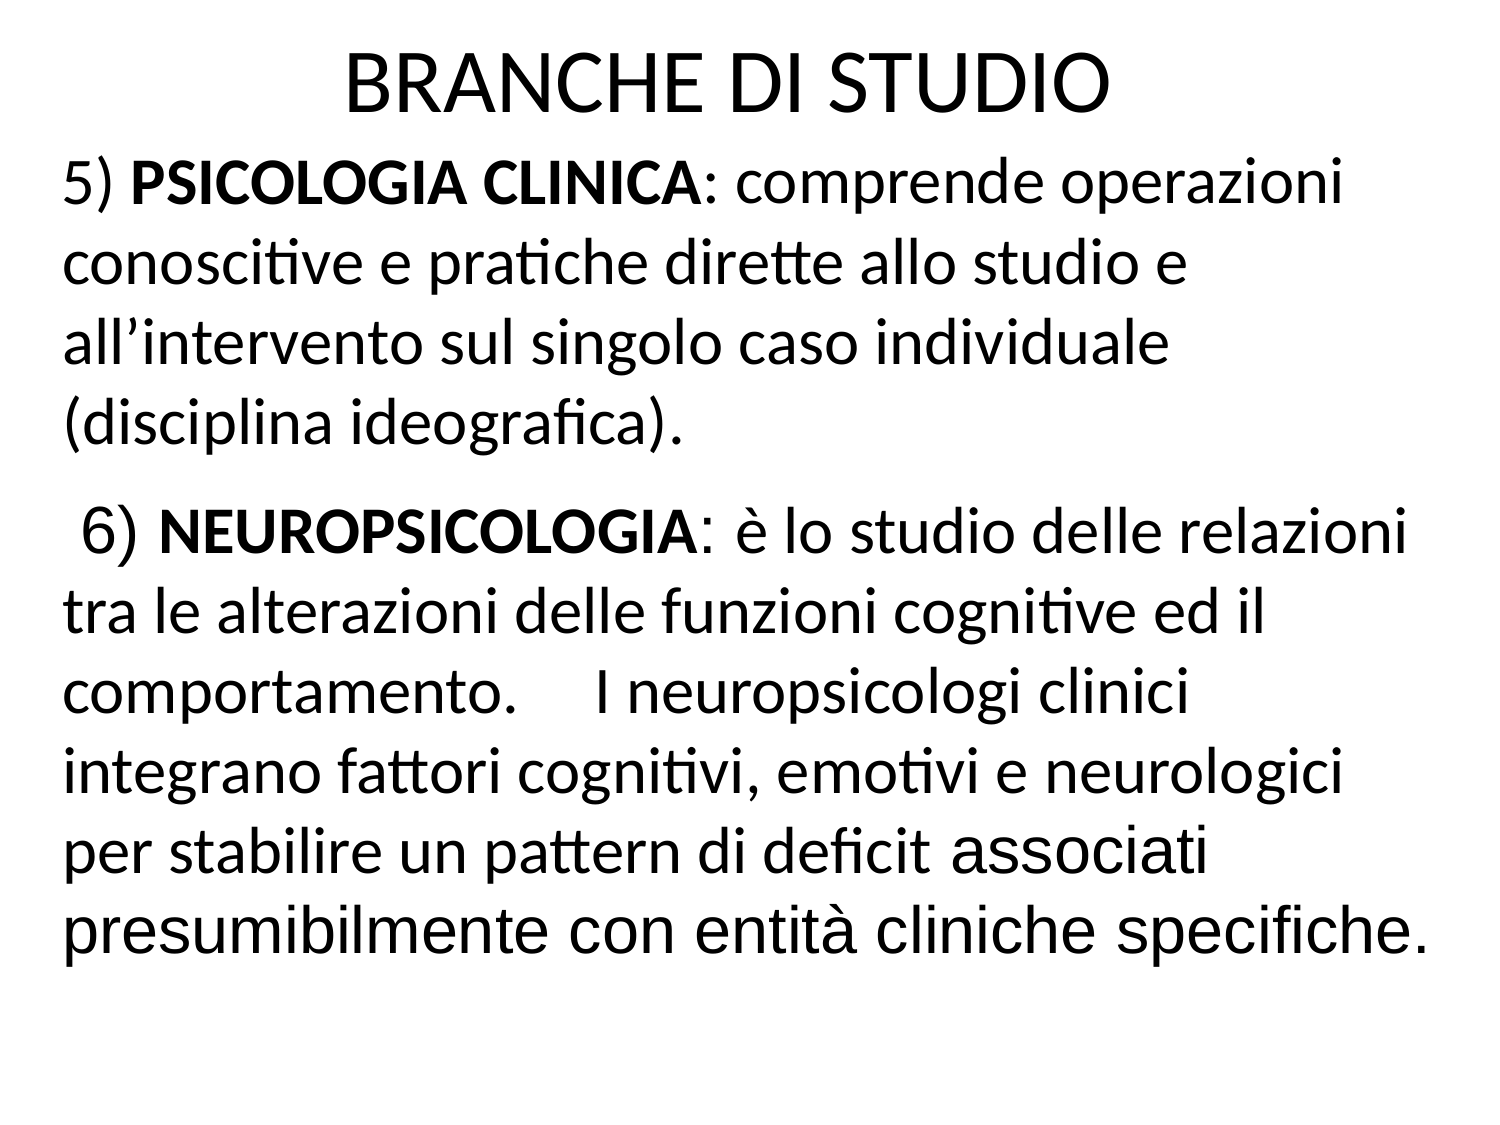

# BRANCHE DI STUDIO
5) PSICOLOGIA CLINICA: comprende operazioni conoscitive e pratiche dirette allo studio e all’intervento sul singolo caso individuale (disciplina ideografica).
 6) NEUROPSICOLOGIA: è lo studio delle relazioni tra le alterazioni delle funzioni cognitive ed il comportamento. I neuropsicologi clinici integrano fattori cognitivi, emotivi e neurologici per stabilire un pattern di deficit associati presumibilmente con entità cliniche specifiche.